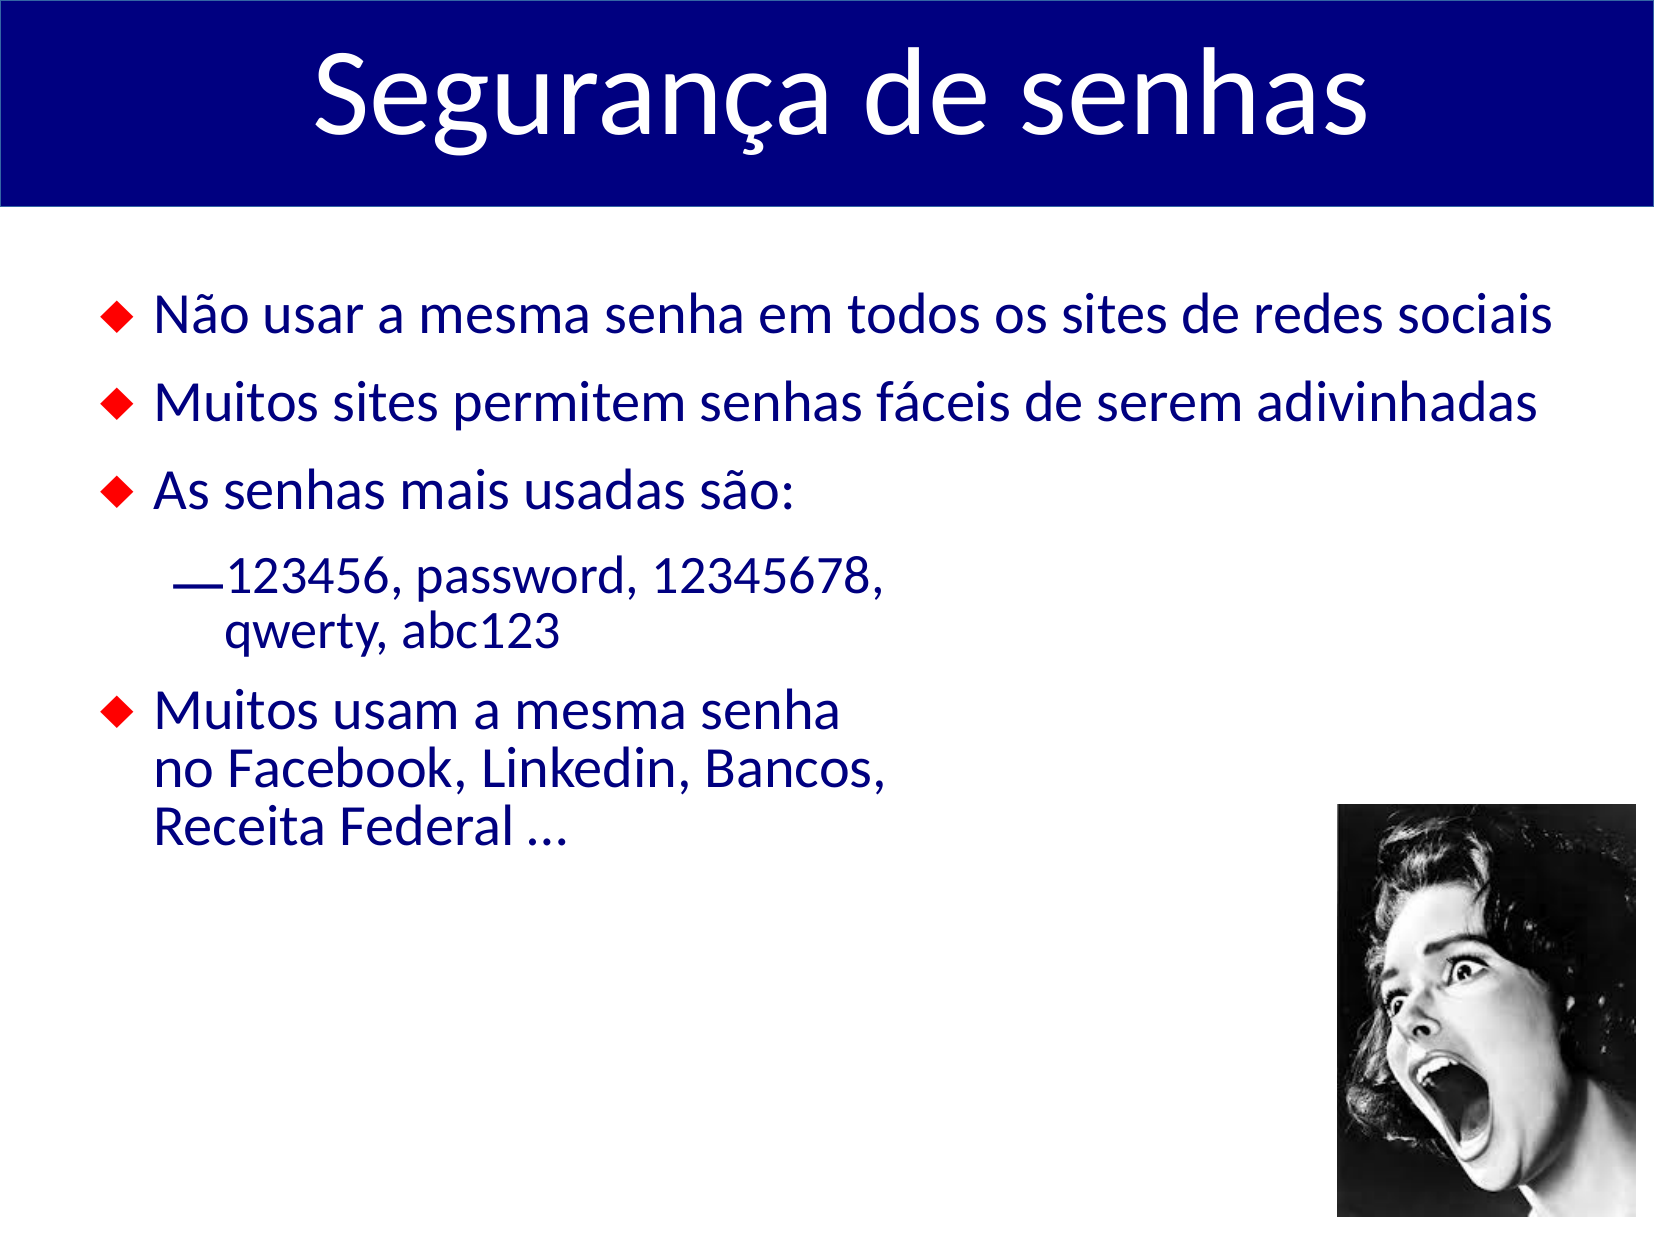

# Segurança de senhas
Não usar a mesma senha em todos os sites de redes sociais
Muitos sites permitem senhas fáceis de serem adivinhadas
As senhas mais usadas são:
123456, password, 12345678,
qwerty, abc123
Muitos usam a mesma senha
no Facebook, Linkedin, Bancos,
Receita Federal …